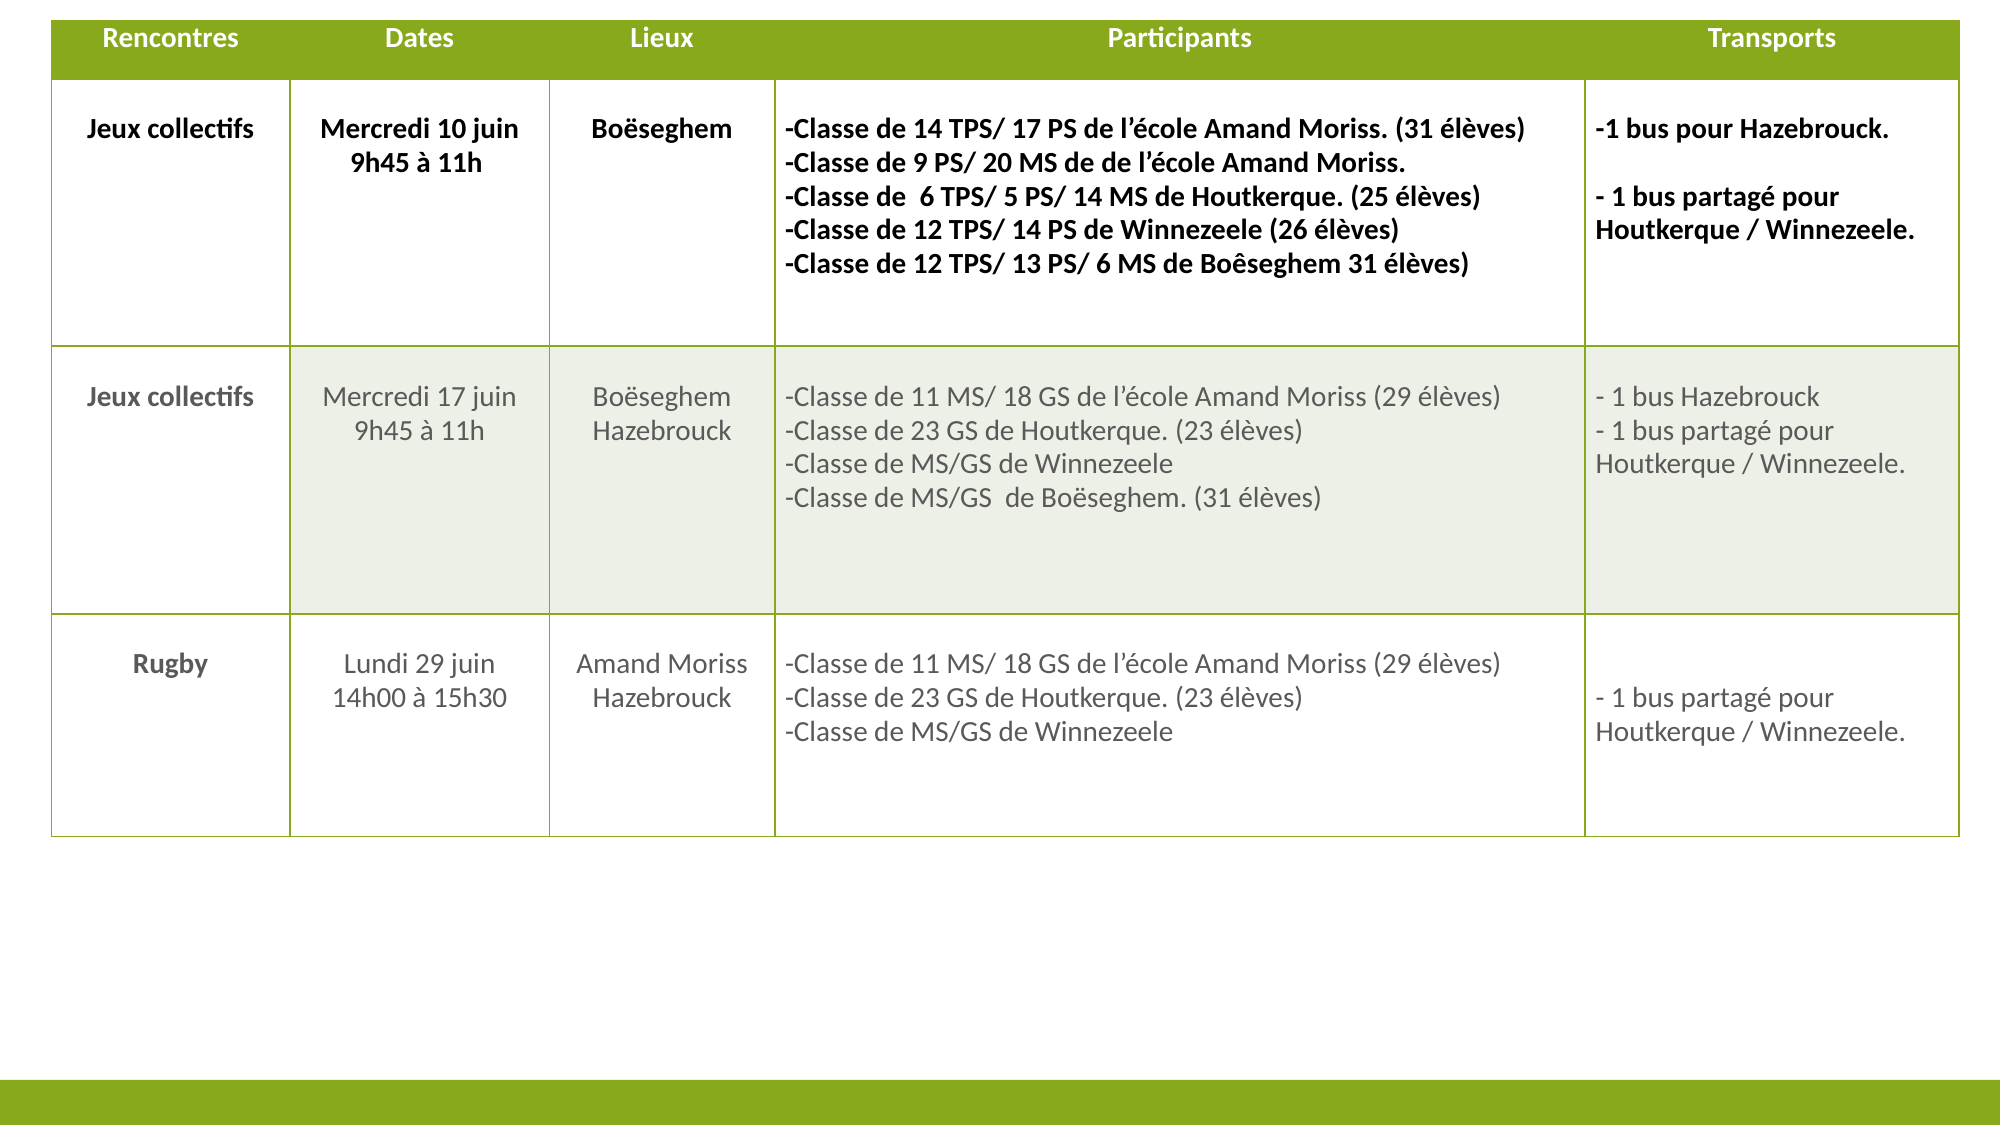

| Rencontres | Dates | Lieux | Participants | Transports |
| --- | --- | --- | --- | --- |
| Jeux collectifs | Mercredi 10 juin 9h45 à 11h | Boëseghem | -Classe de 14 TPS/ 17 PS de l’école Amand Moriss. (31 élèves) -Classe de 9 PS/ 20 MS de de l’école Amand Moriss. -Classe de 6 TPS/ 5 PS/ 14 MS de Houtkerque. (25 élèves) -Classe de 12 TPS/ 14 PS de Winnezeele (26 élèves) -Classe de 12 TPS/ 13 PS/ 6 MS de Boêseghem 31 élèves) | -1 bus pour Hazebrouck.   - 1 bus partagé pour Houtkerque / Winnezeele. |
| --- | --- | --- | --- | --- |
| Jeux collectifs | Mercredi 17 juin 9h45 à 11h | Boëseghem Hazebrouck | -Classe de 11 MS/ 18 GS de l’école Amand Moriss (29 élèves) -Classe de 23 GS de Houtkerque. (23 élèves) -Classe de MS/GS de Winnezeele -Classe de MS/GS de Boëseghem. (31 élèves) | - 1 bus Hazebrouck - 1 bus partagé pour Houtkerque / Winnezeele. |
| Rugby | Lundi 29 juin 14h00 à 15h30 | Amand Moriss Hazebrouck | -Classe de 11 MS/ 18 GS de l’école Amand Moriss (29 élèves) -Classe de 23 GS de Houtkerque. (23 élèves) -Classe de MS/GS de Winnezeele | - 1 bus partagé pour Houtkerque / Winnezeele. |